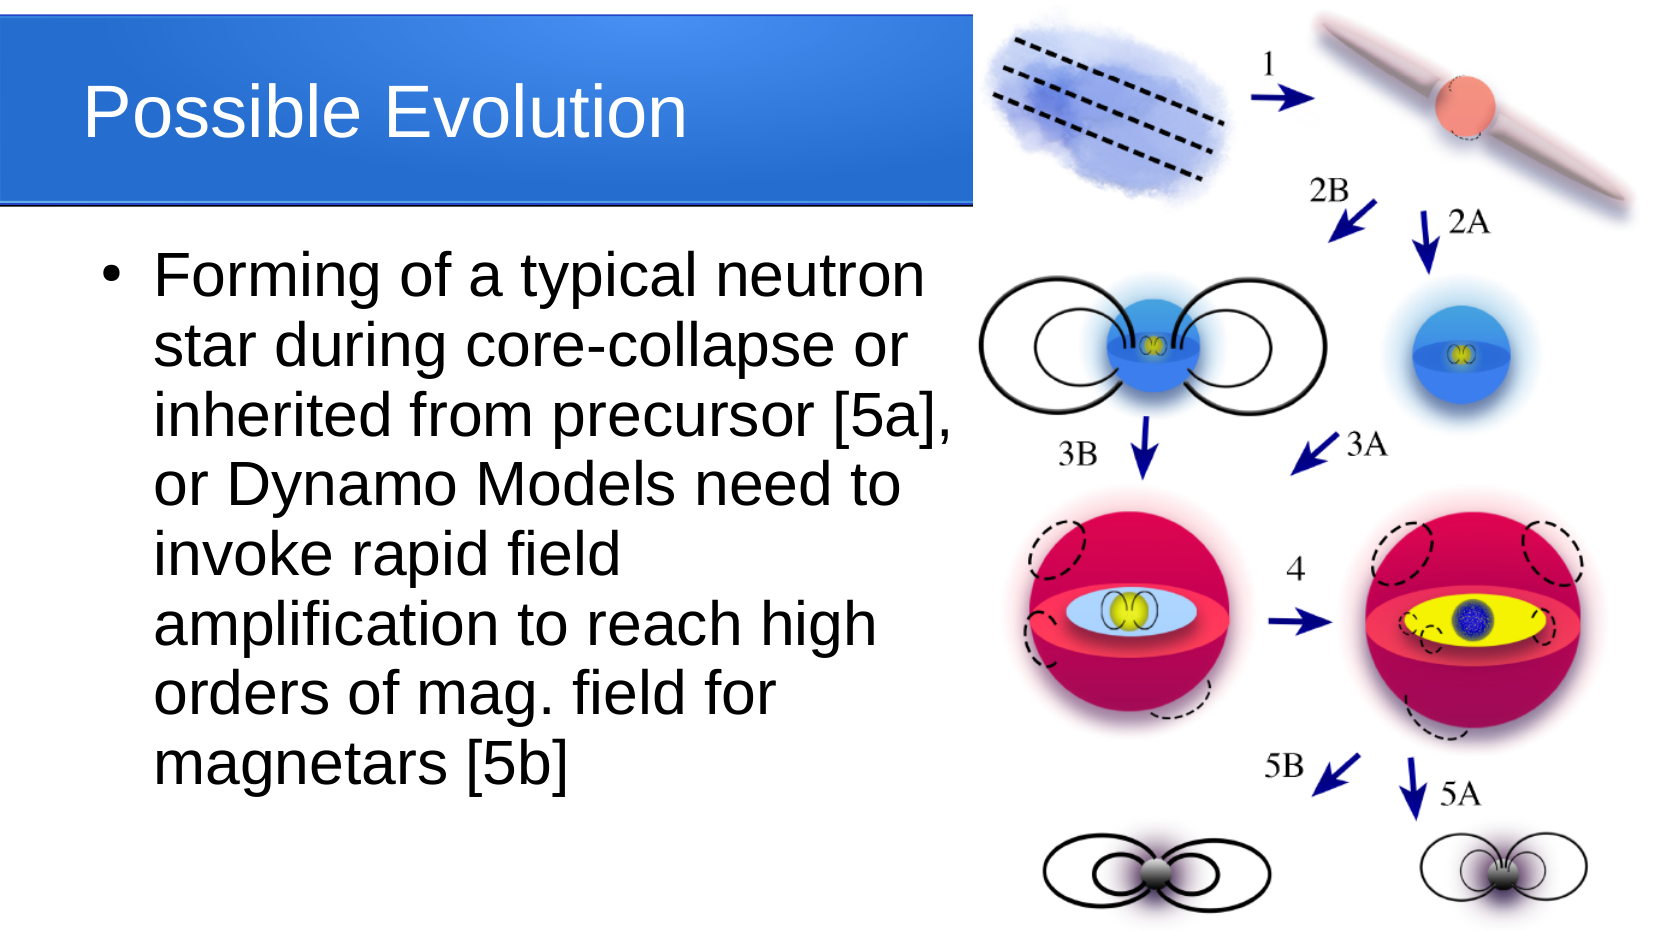

# Possible Evolution
Forming of a typical neutron star during core-collapse or inherited from precursor [5a], or Dynamo Models need to invoke rapid field amplification to reach high orders of mag. field for magnetars [5b]